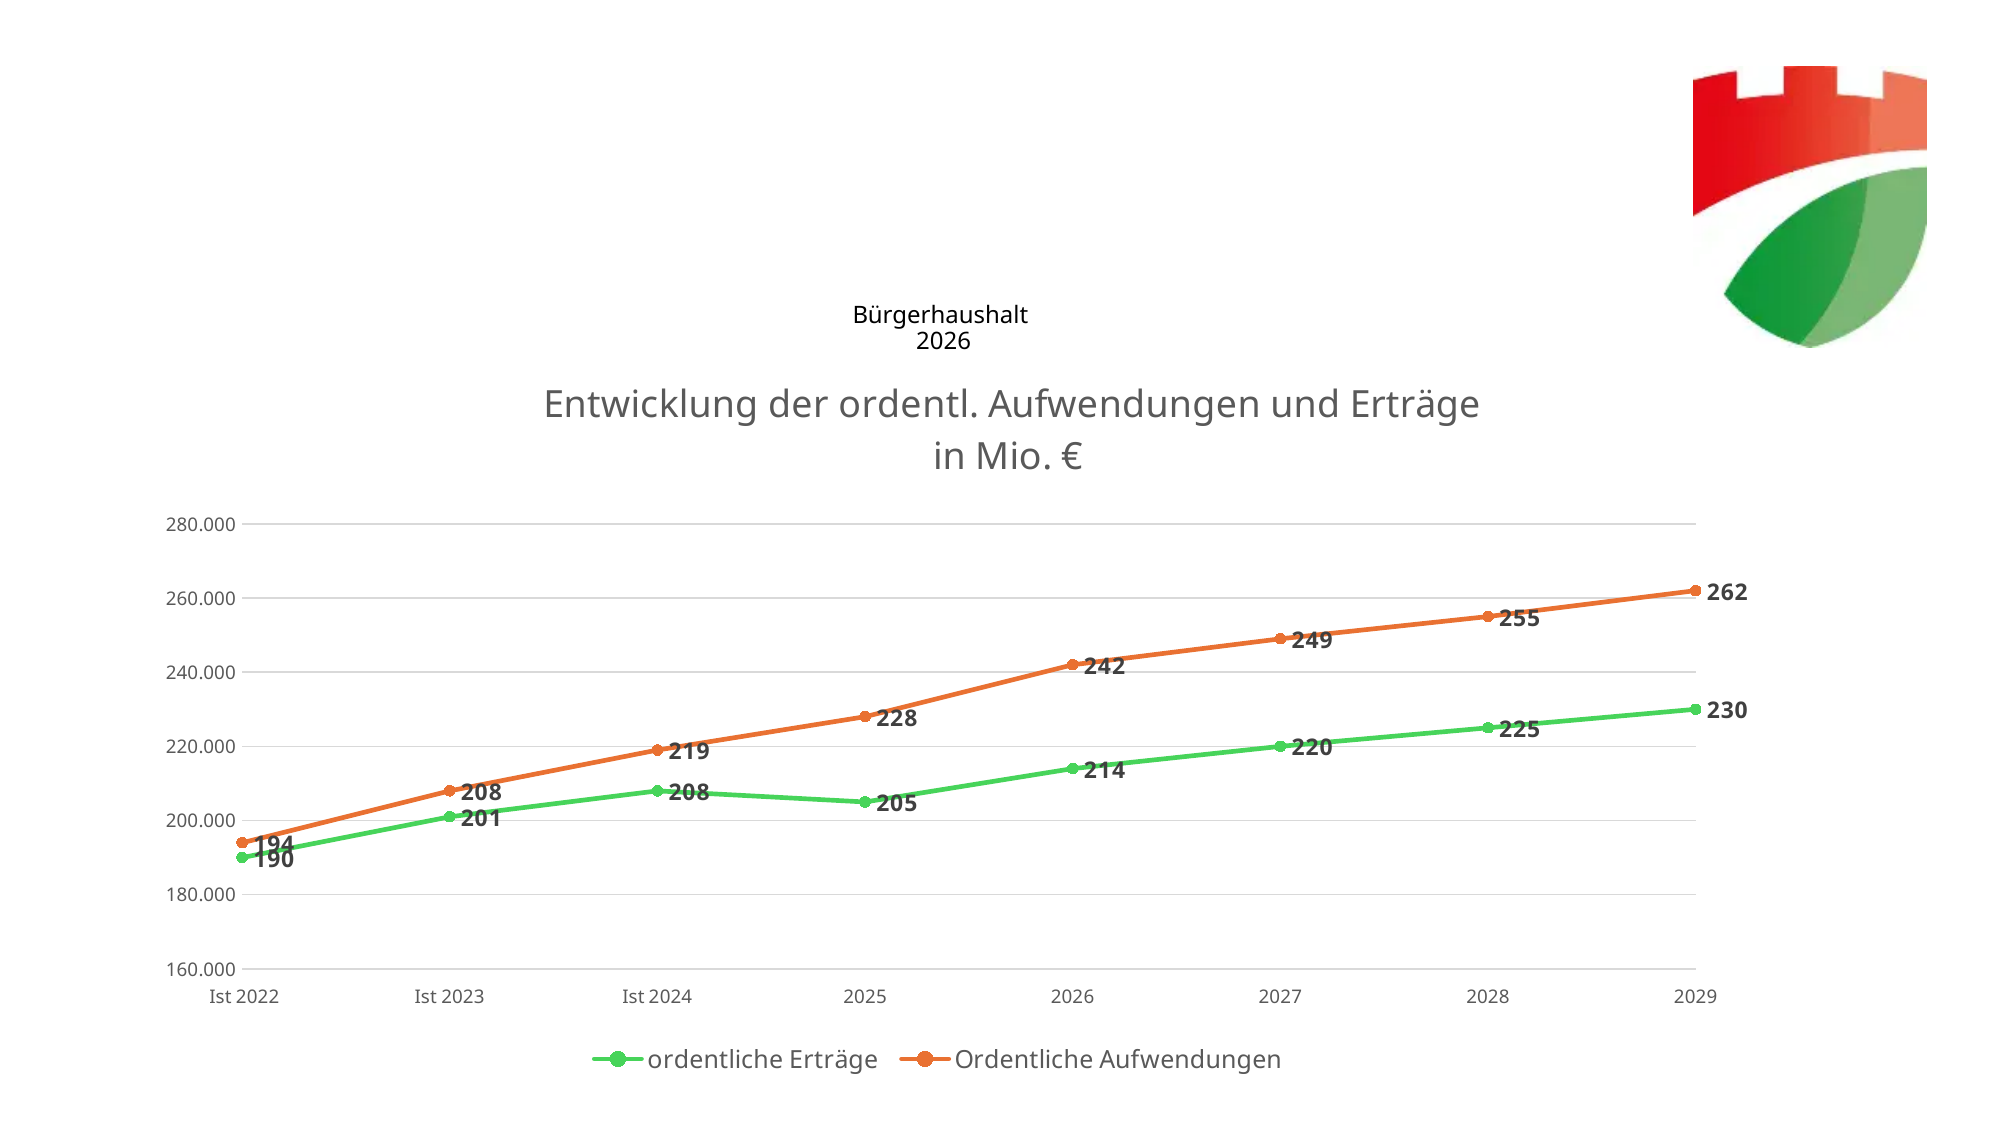

# Bürgerhaushalt 2026
### Chart: Entwicklung der ordentl. Aufwendungen und Erträge
in Mio. €
| Category | ordentliche Erträge | Ordentliche Aufwendungen |
|---|---|---|
| Ist 2022 | 190.0 | 194.0 |
| Ist 2023 | 201.0 | 208.0 |
| Ist 2024 | 208.0 | 219.0 |
| 2025 | 205.0 | 228.0 |
| 2026 | 214.0 | 242.0 |
| 2027 | 220.0 | 249.0 |
| 2028 | 225.0 | 255.0 |
| 2029 | 230.0 | 262.0 |